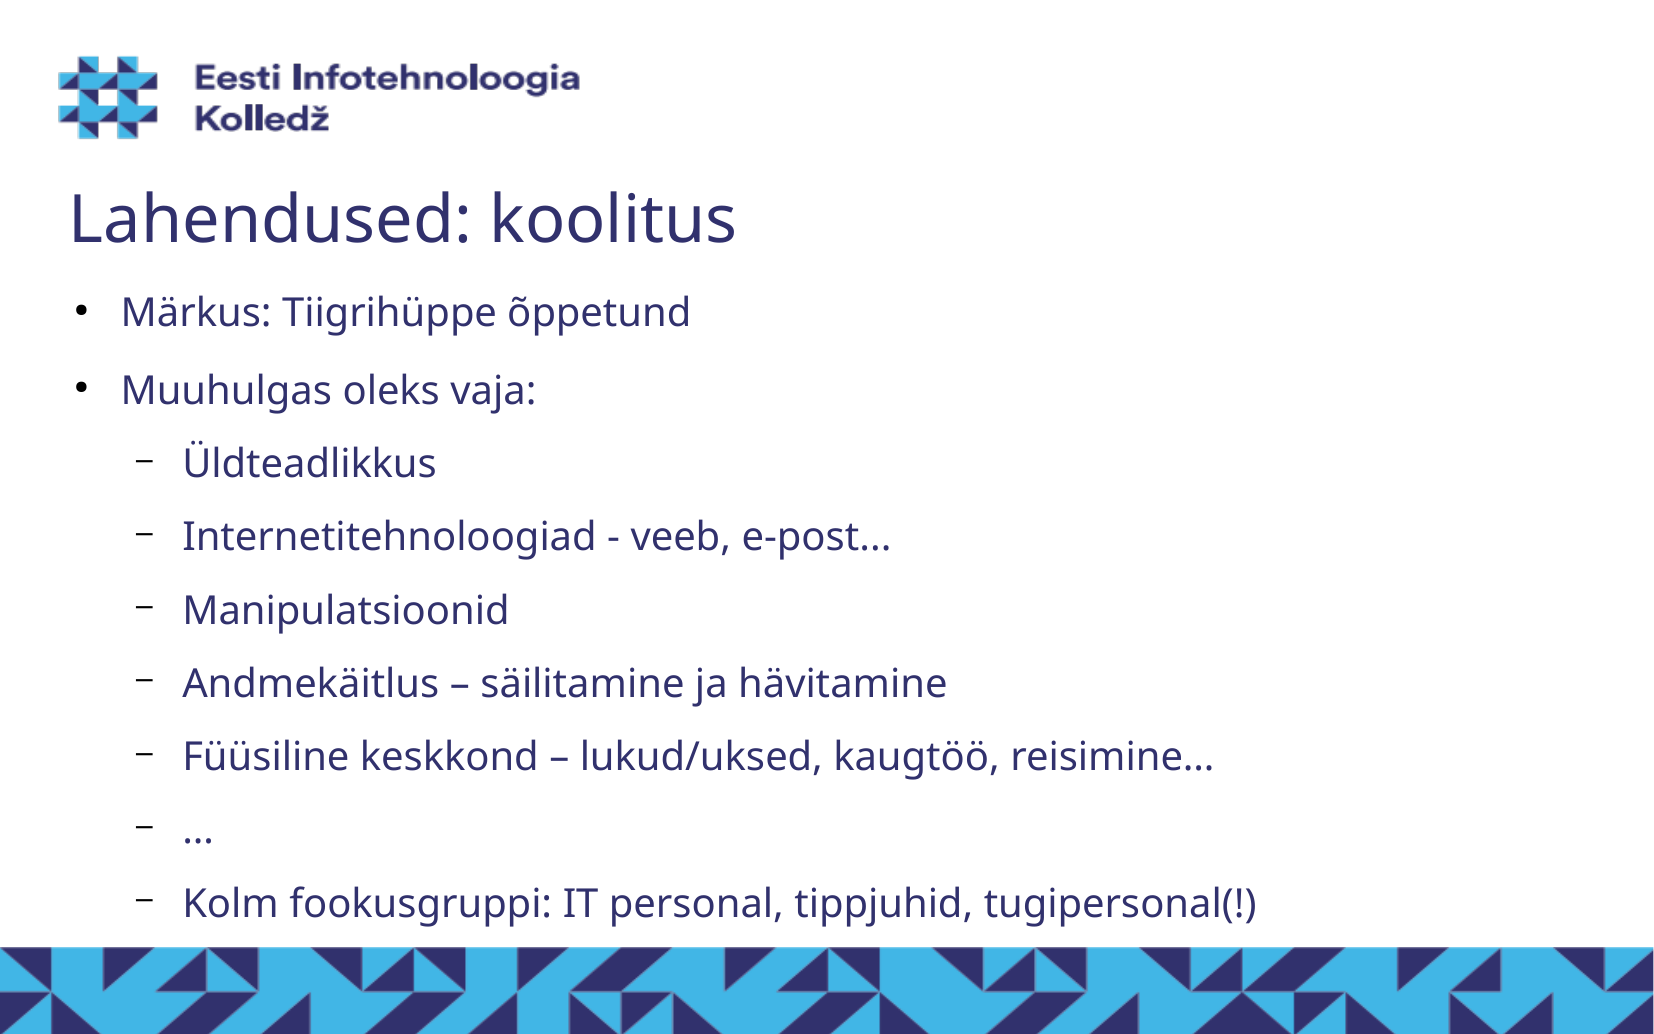

# Lahendused: koolitus
Märkus: Tiigrihüppe õppetund
Muuhulgas oleks vaja:
Üldteadlikkus
Internetitehnoloogiad - veeb, e-post...
Manipulatsioonid
Andmekäitlus – säilitamine ja hävitamine
Füüsiline keskkond – lukud/uksed, kaugtöö, reisimine…
…
Kolm fookusgruppi: IT personal, tippjuhid, tugipersonal(!)